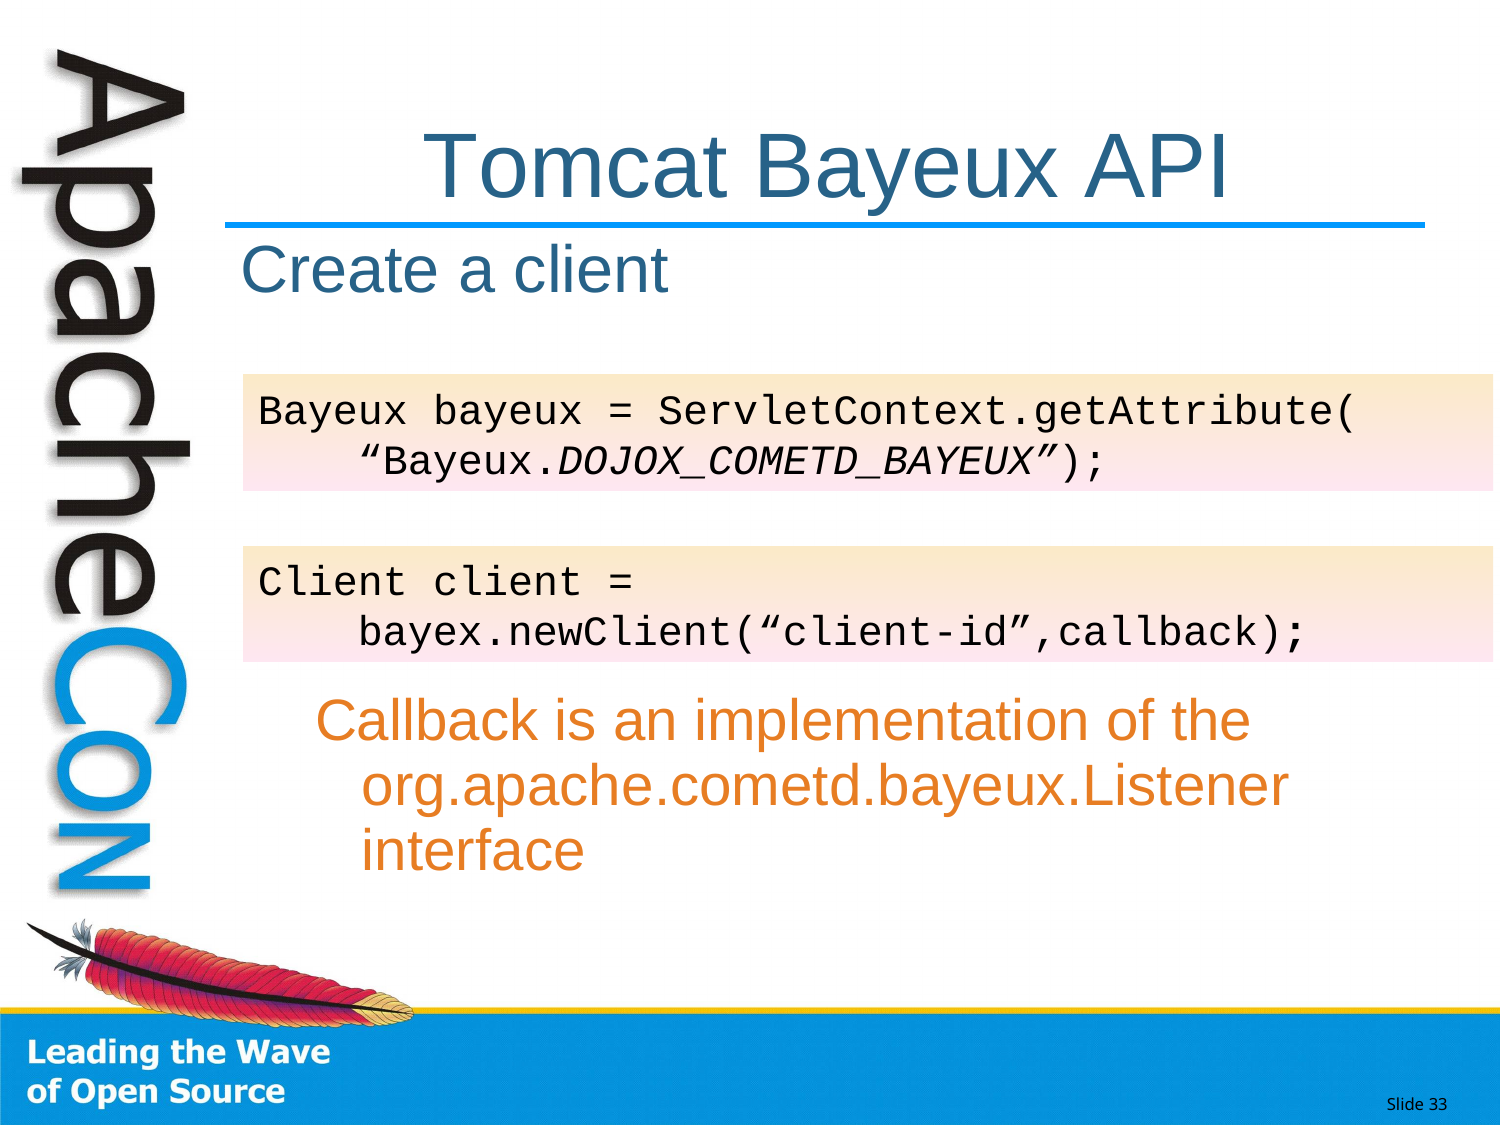

# Tomcat Bayeux API
Create a client
Callback is an implementation of the
org.apache.cometd.bayeux.Listener
interface
Bayeux bayeux = ServletContext.getAttribute(
 “Bayeux.DOJOX_COMETD_BAYEUX”);
Client client =
 bayex.newClient(“client-id”,callback);
Slide